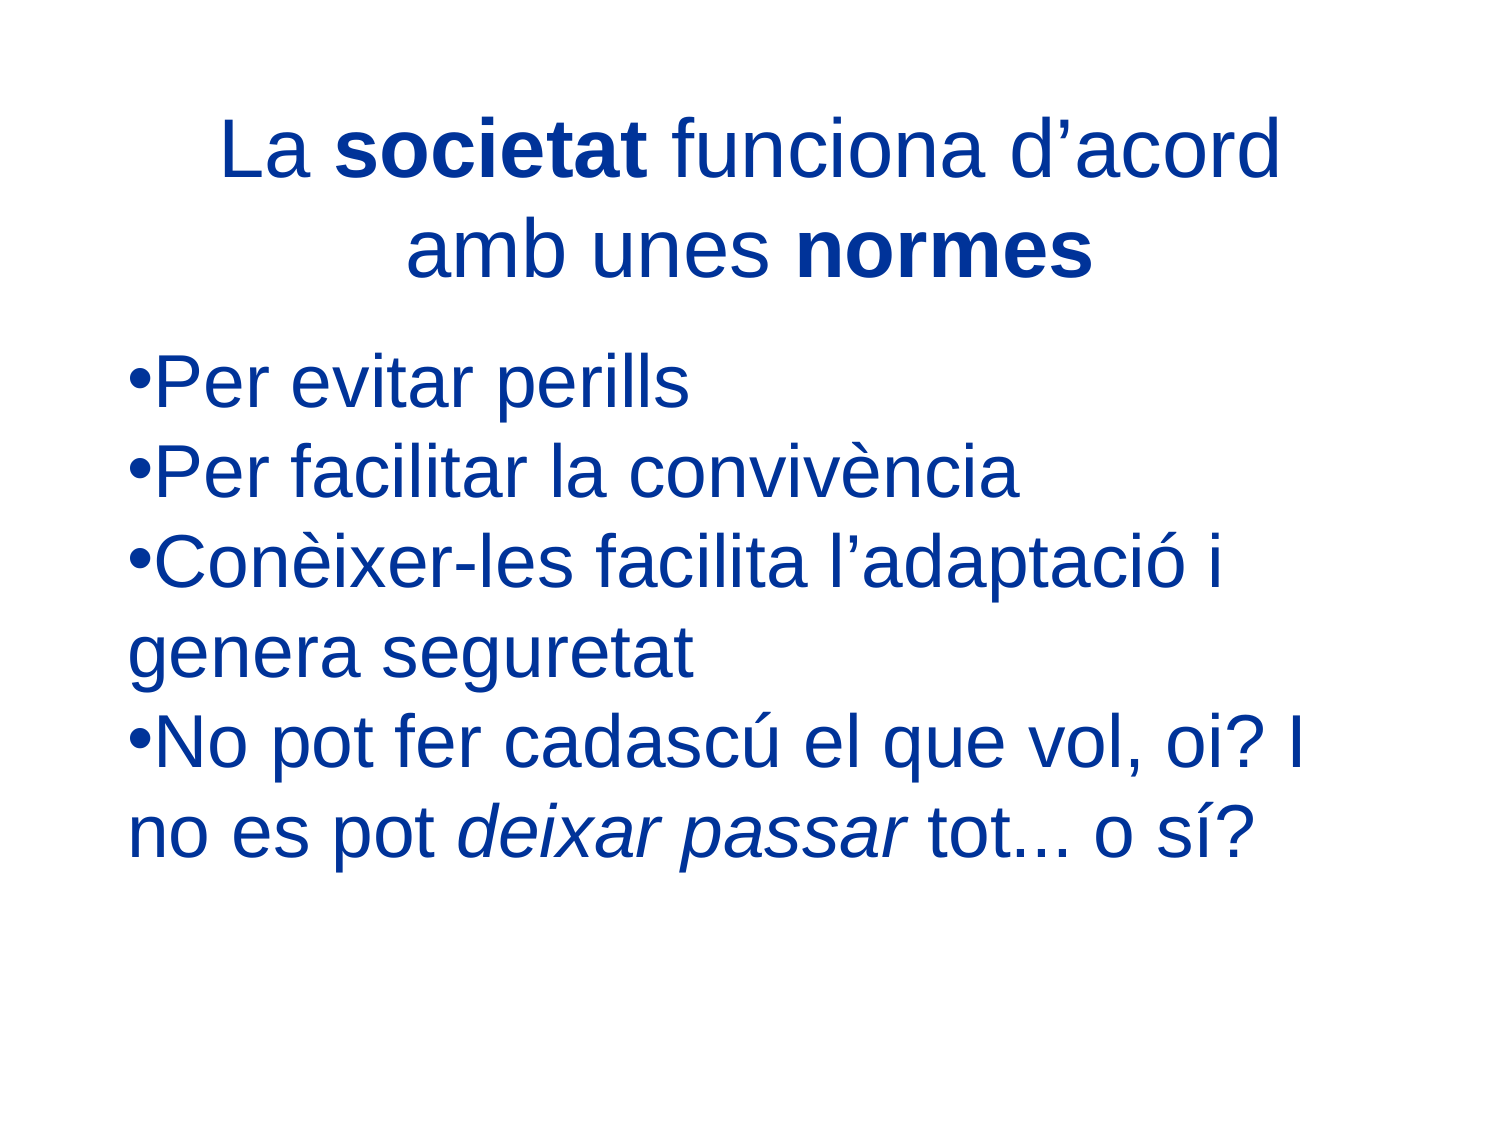

# La societat funciona d’acord amb unes normes
Per evitar perills
Per facilitar la convivència
Conèixer-les facilita l’adaptació i genera seguretat
No pot fer cadascú el que vol, oi? I no es pot deixar passar tot... o sí?